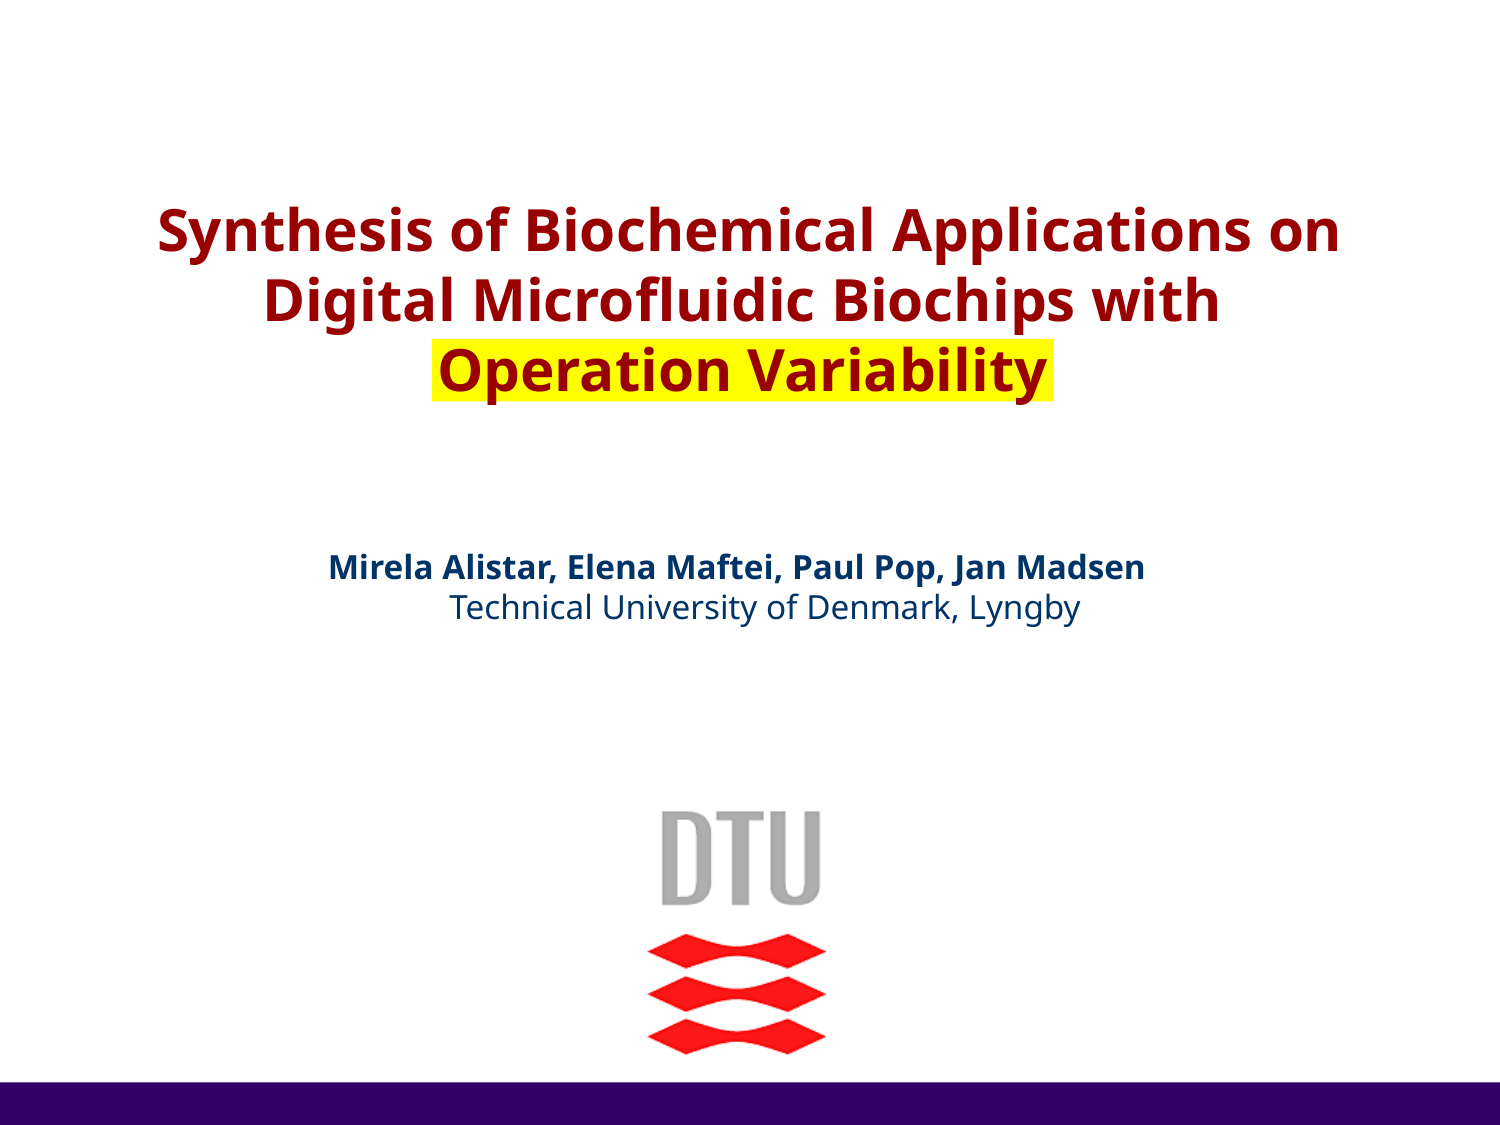

# Synthesis of Biochemical Applications on Digital Microfluidic Biochips with Operation Variability
Mirela Alistar, Elena Maftei, Paul Pop, Jan Madsen
Technical University of Denmark, Lyngby